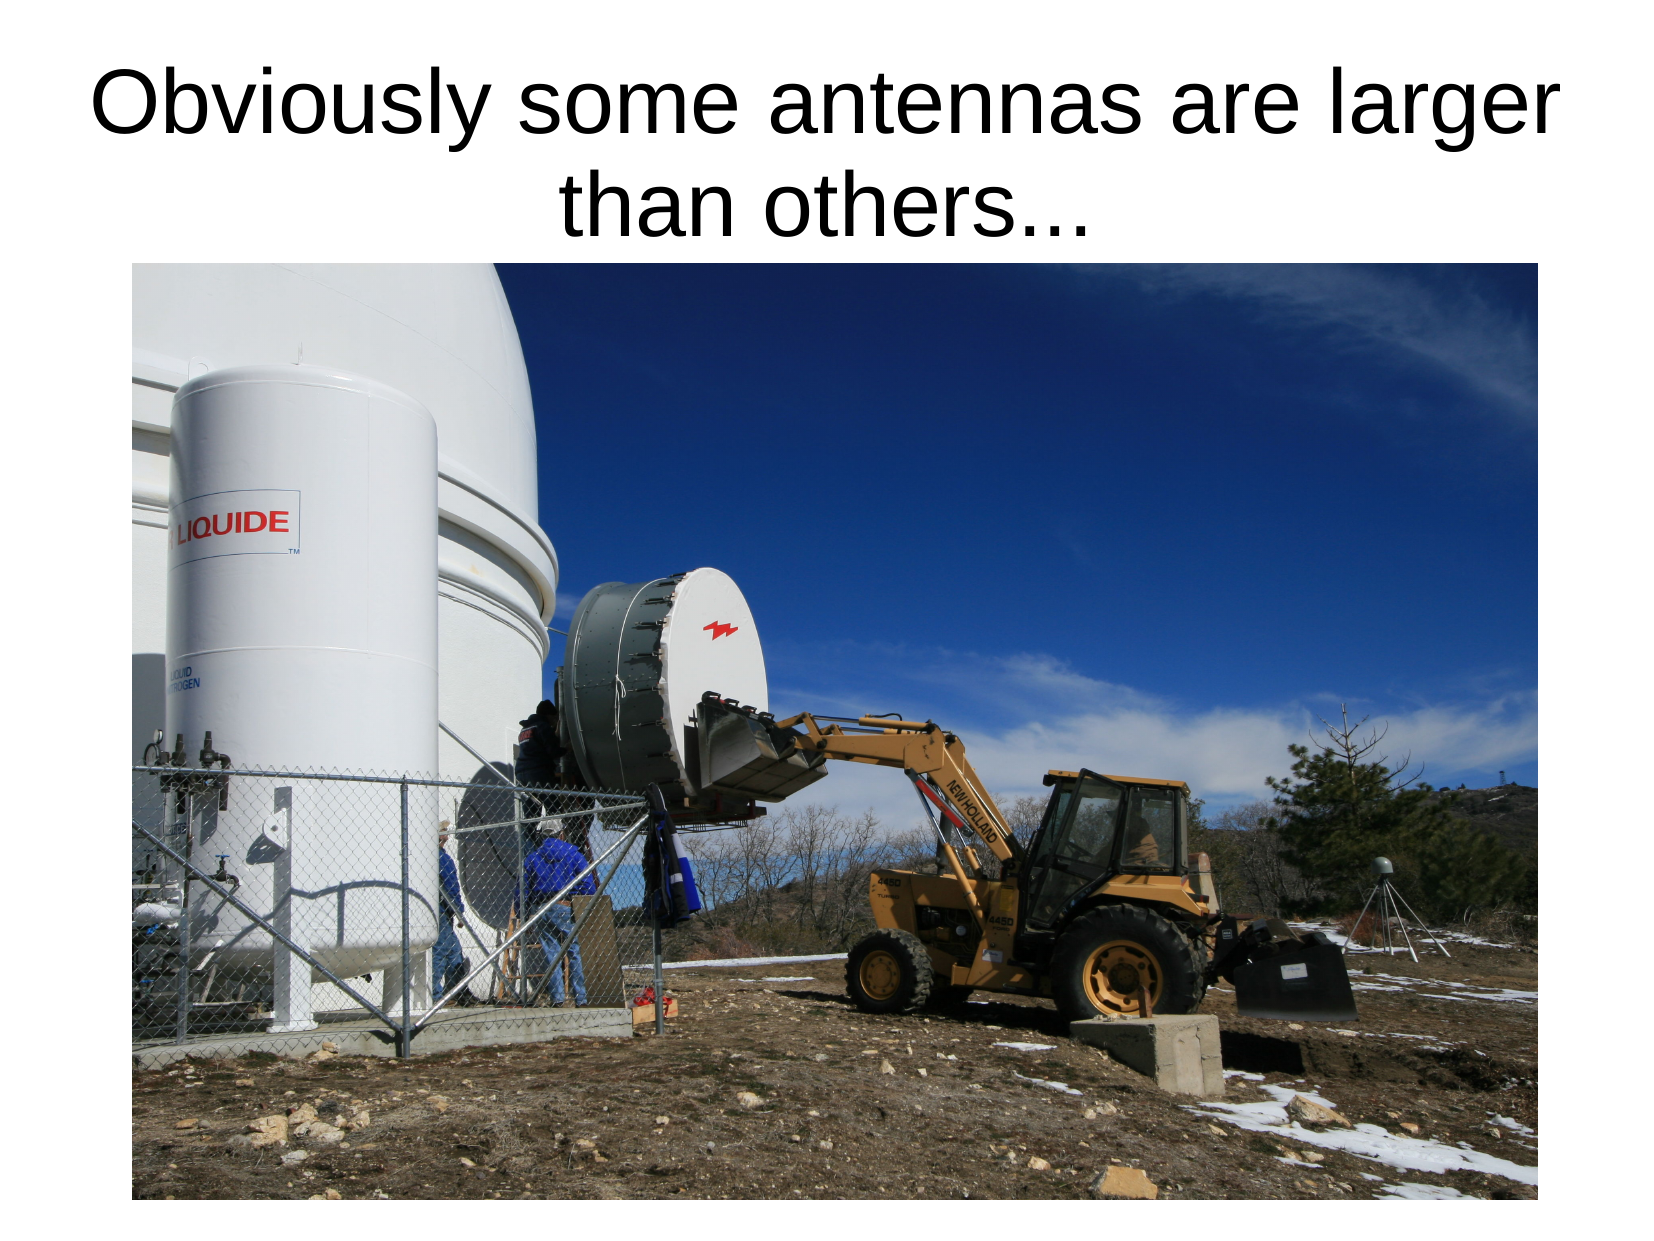

# Obviously some antennas are larger than others...